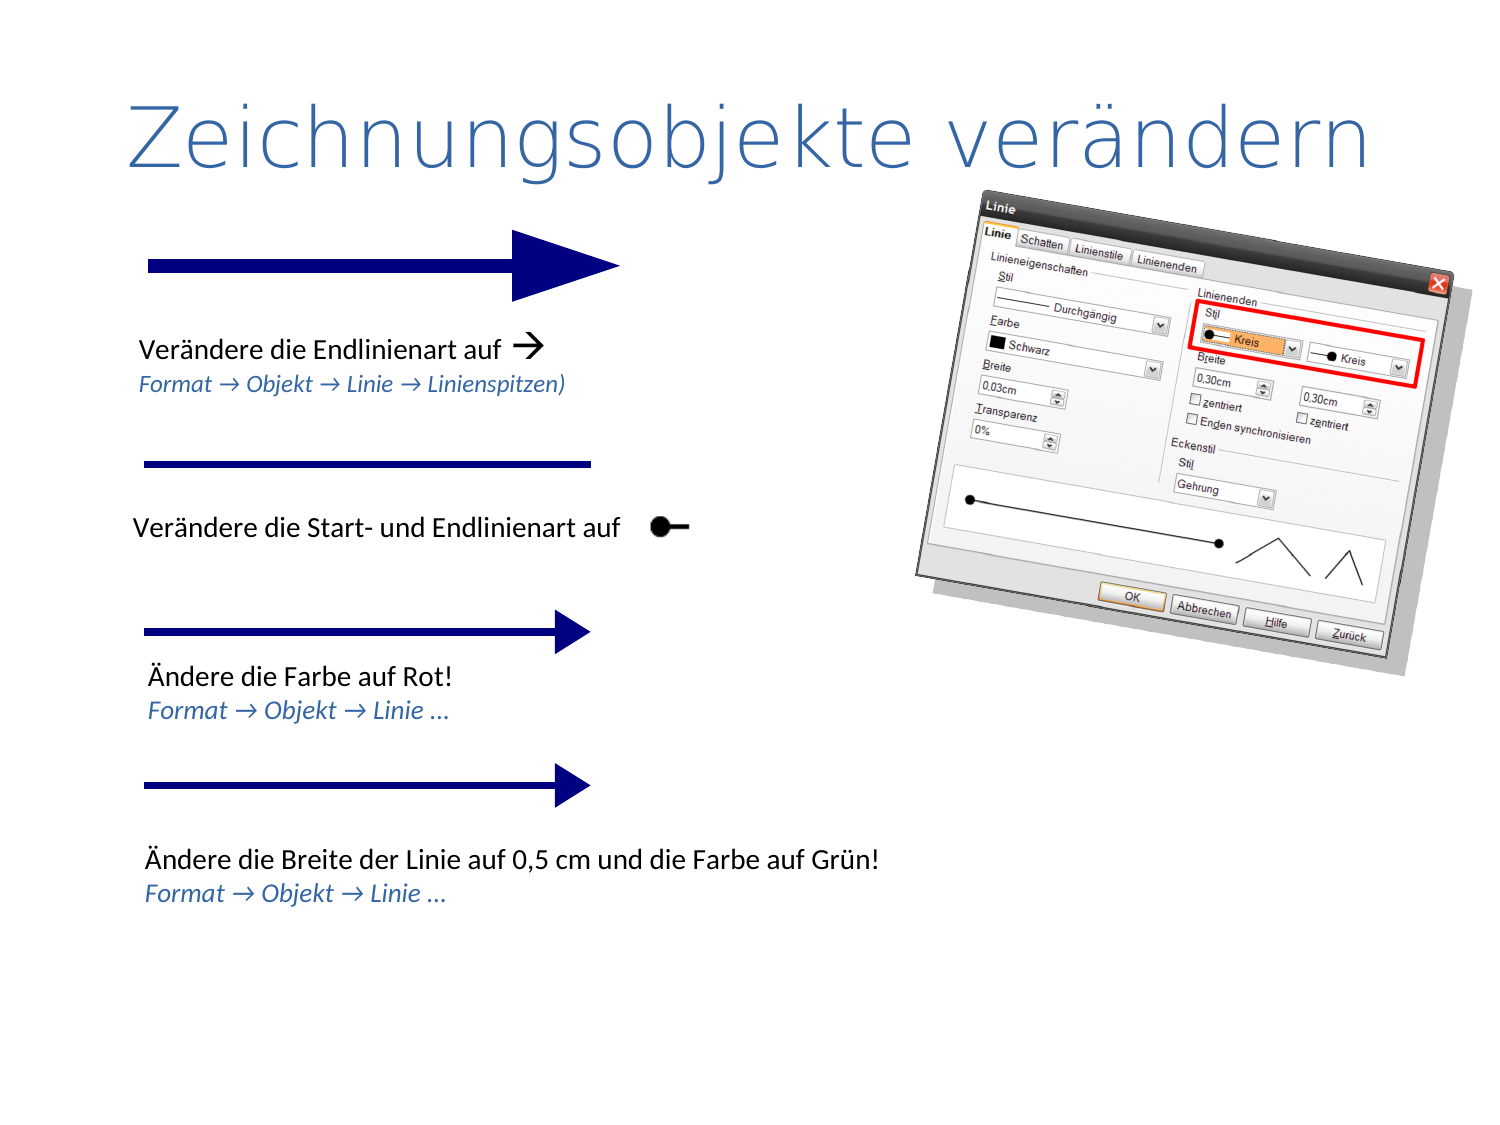

# Zeichnungsobjekte verändern
Verändere die Endlinienart auf
Format → Objekt → Linie → Linienspitzen)
Verändere die Start- und Endlinienart auf
Ändere die Farbe auf Rot!
Format → Objekt → Linie ...
Ändere die Breite der Linie auf 0,5 cm und die Farbe auf Grün!
Format → Objekt → Linie ...